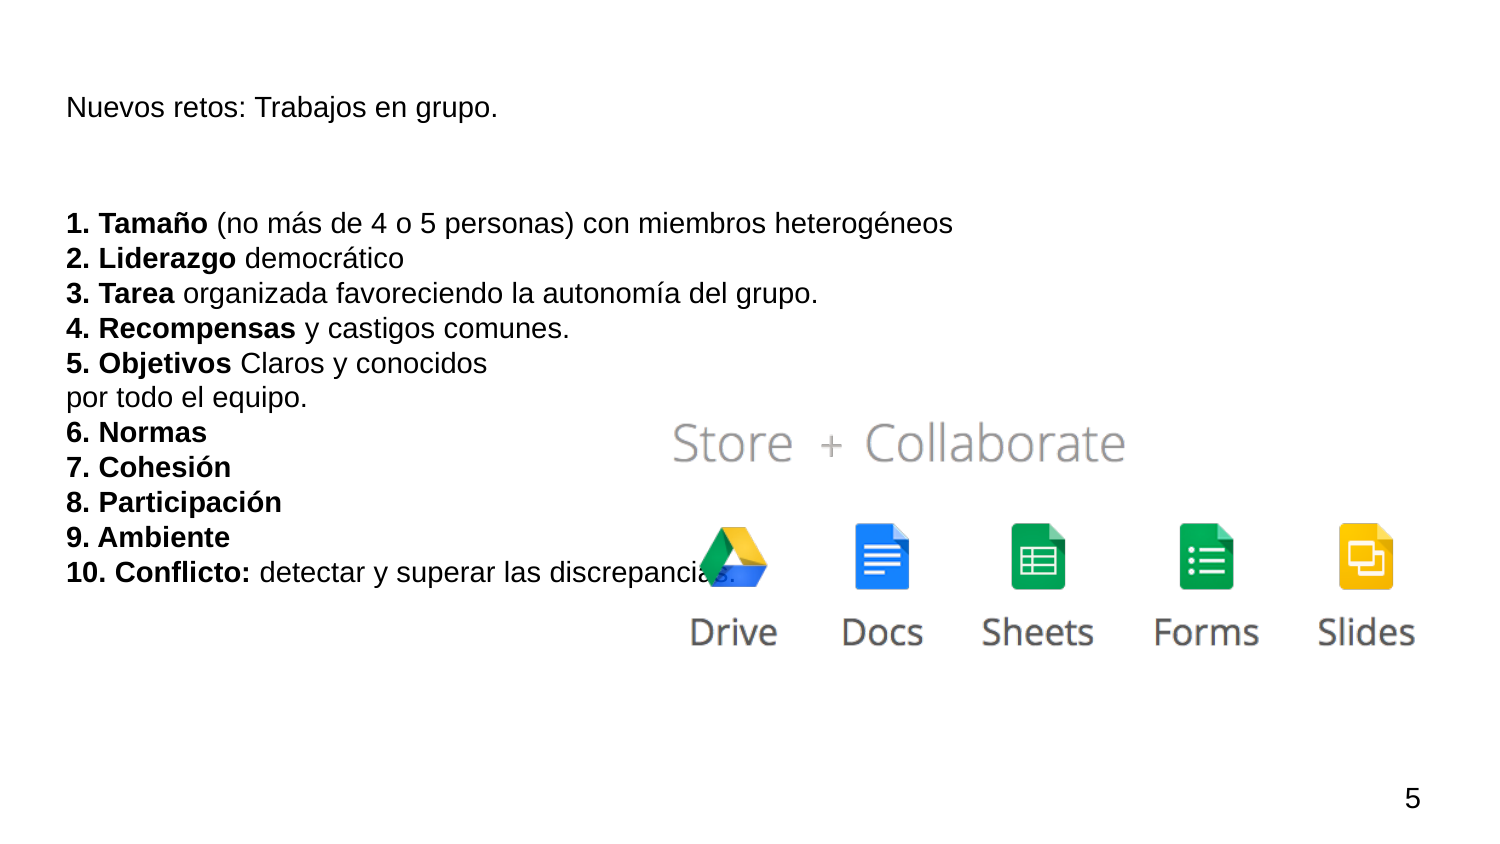

# Nuevos retos: Trabajos en grupo.
1. Tamaño (no más de 4 o 5 personas) con miembros heterogéneos
2. Liderazgo democrático
3. Tarea organizada favoreciendo la autonomía del grupo.
4. Recompensas y castigos comunes.
5. Objetivos Claros y conocidos
por todo el equipo.
6. Normas
7. Cohesión
8. Participación
9. Ambiente
10. Conflicto: detectar y superar las discrepancias.